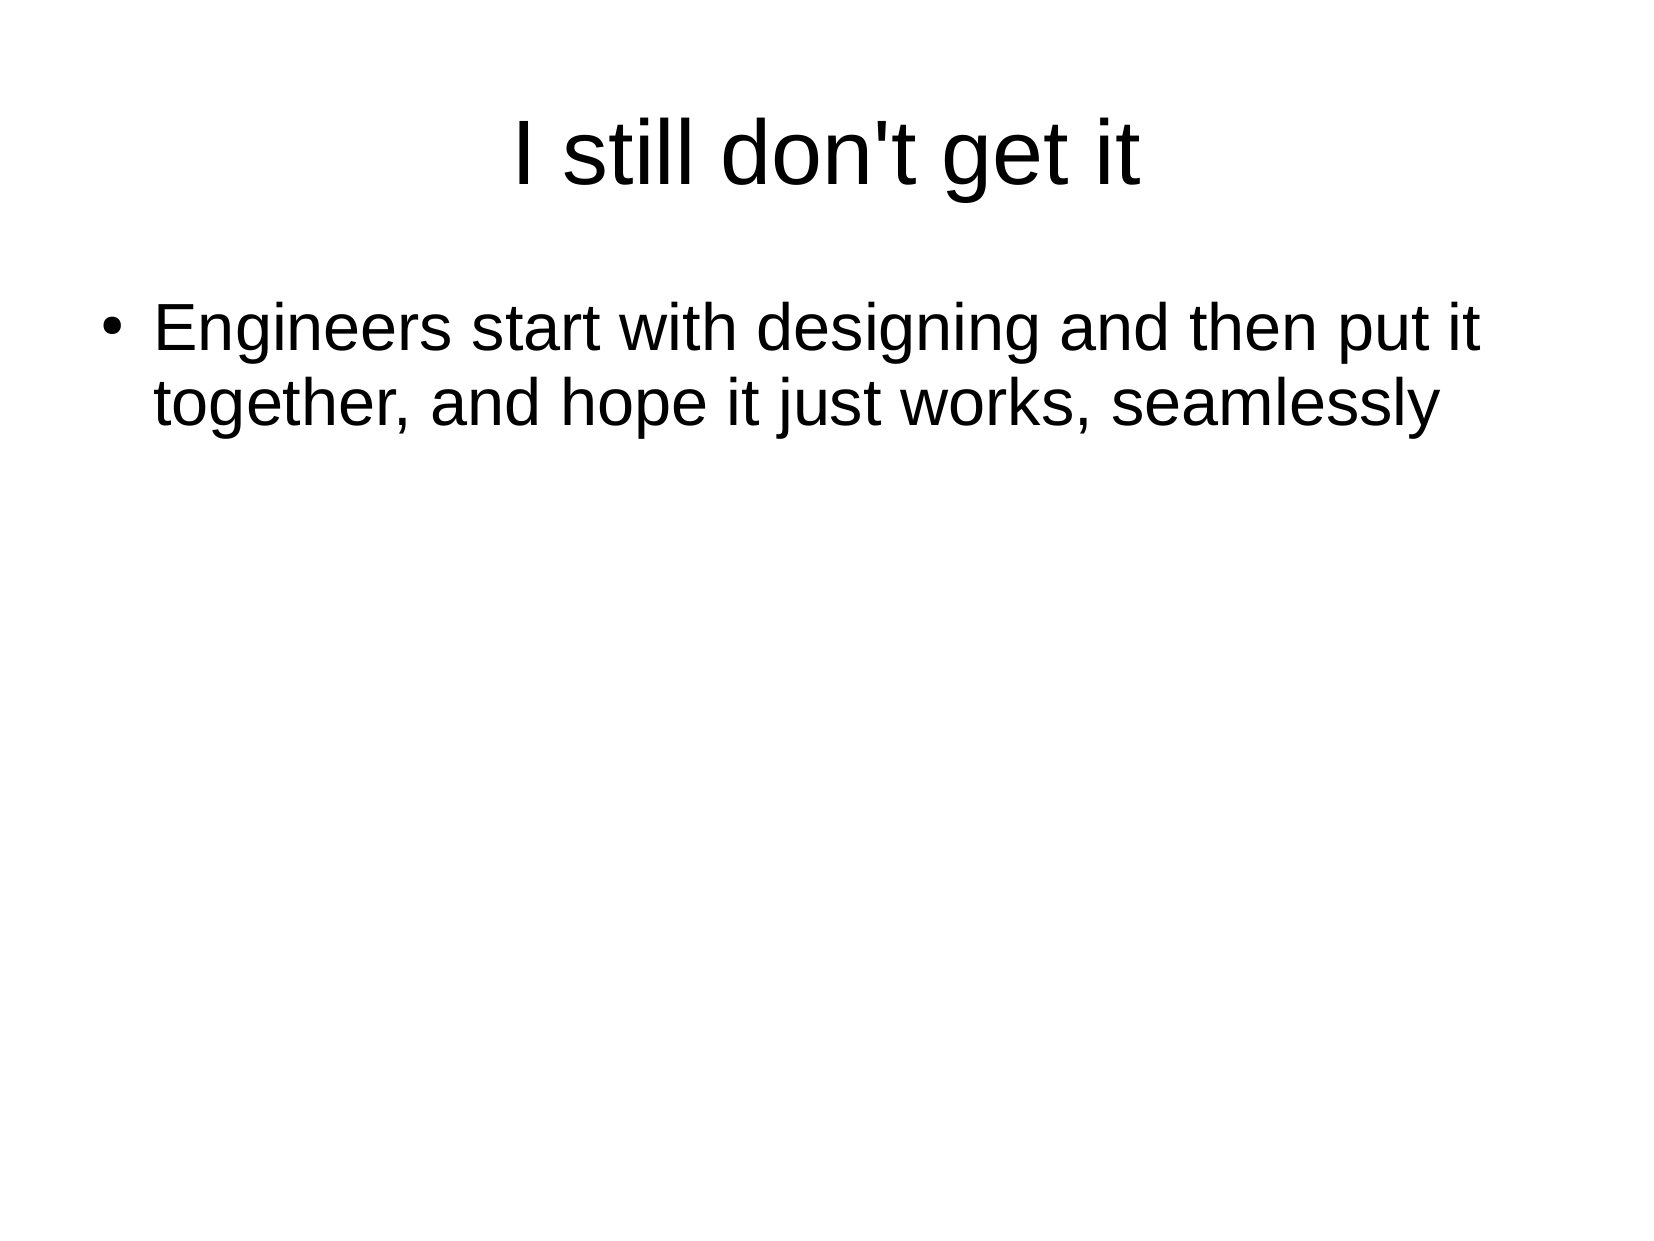

# I still don't get it
Engineers start with designing and then put it together, and hope it just works, seamlessly